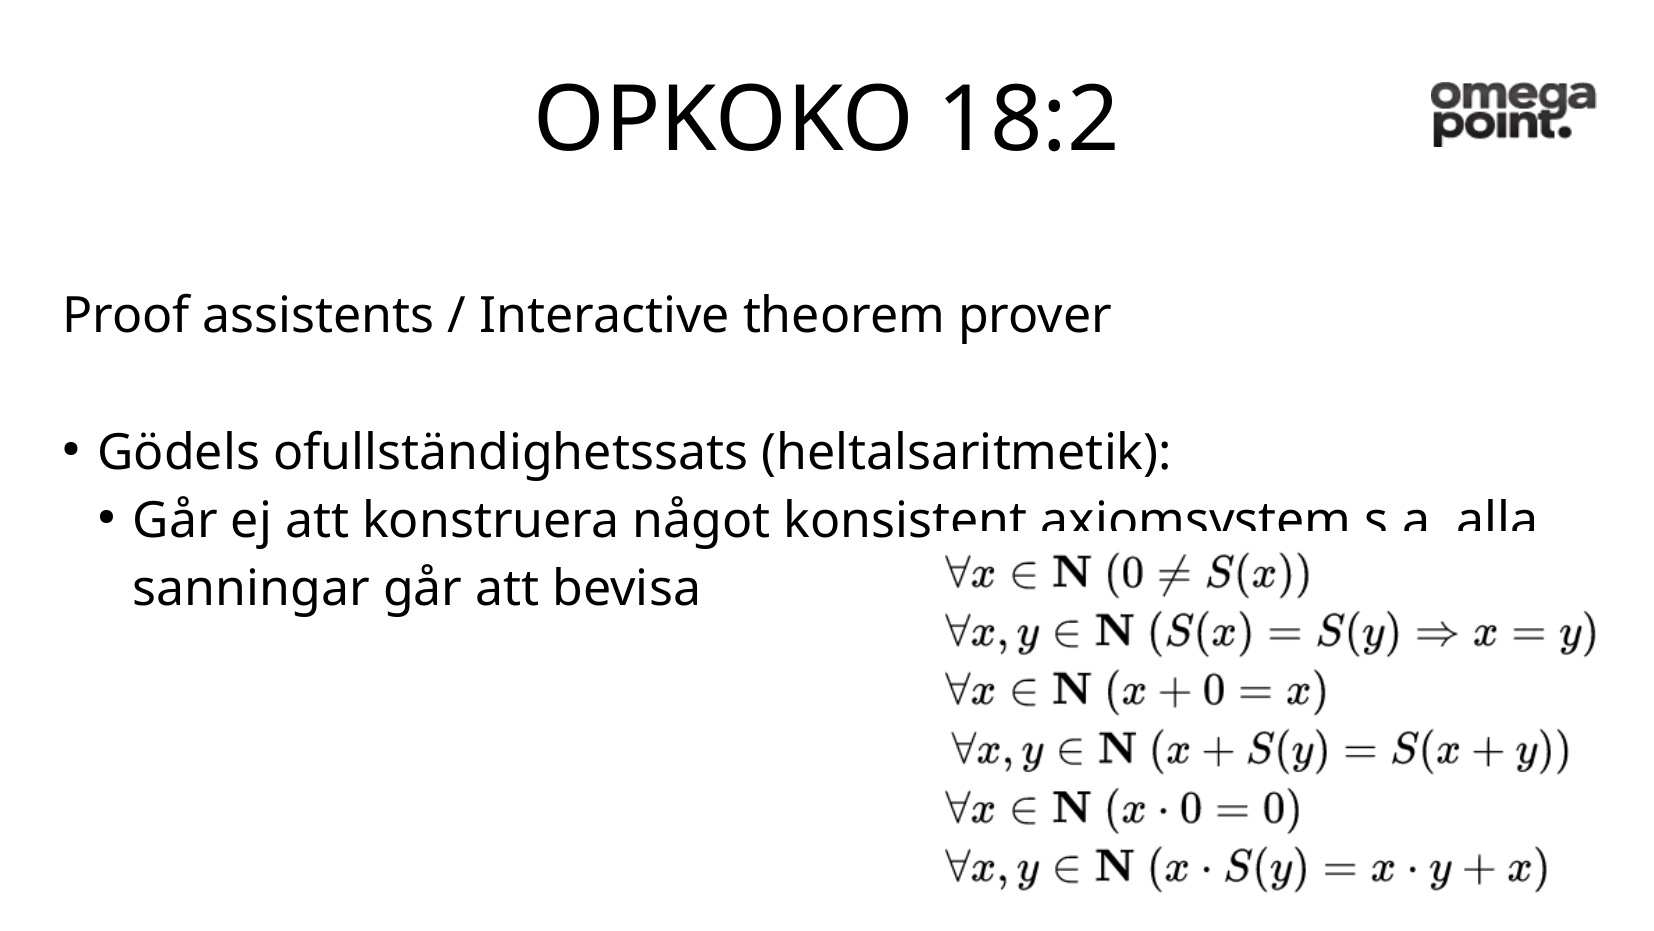

# OPKOKO 18:2
Proof assistents / Interactive theorem prover
Gödels ofullständighetssats (heltalsaritmetik):
Går ej att konstruera något konsistent axiomsystem s.a. alla sanningar går att bevisa